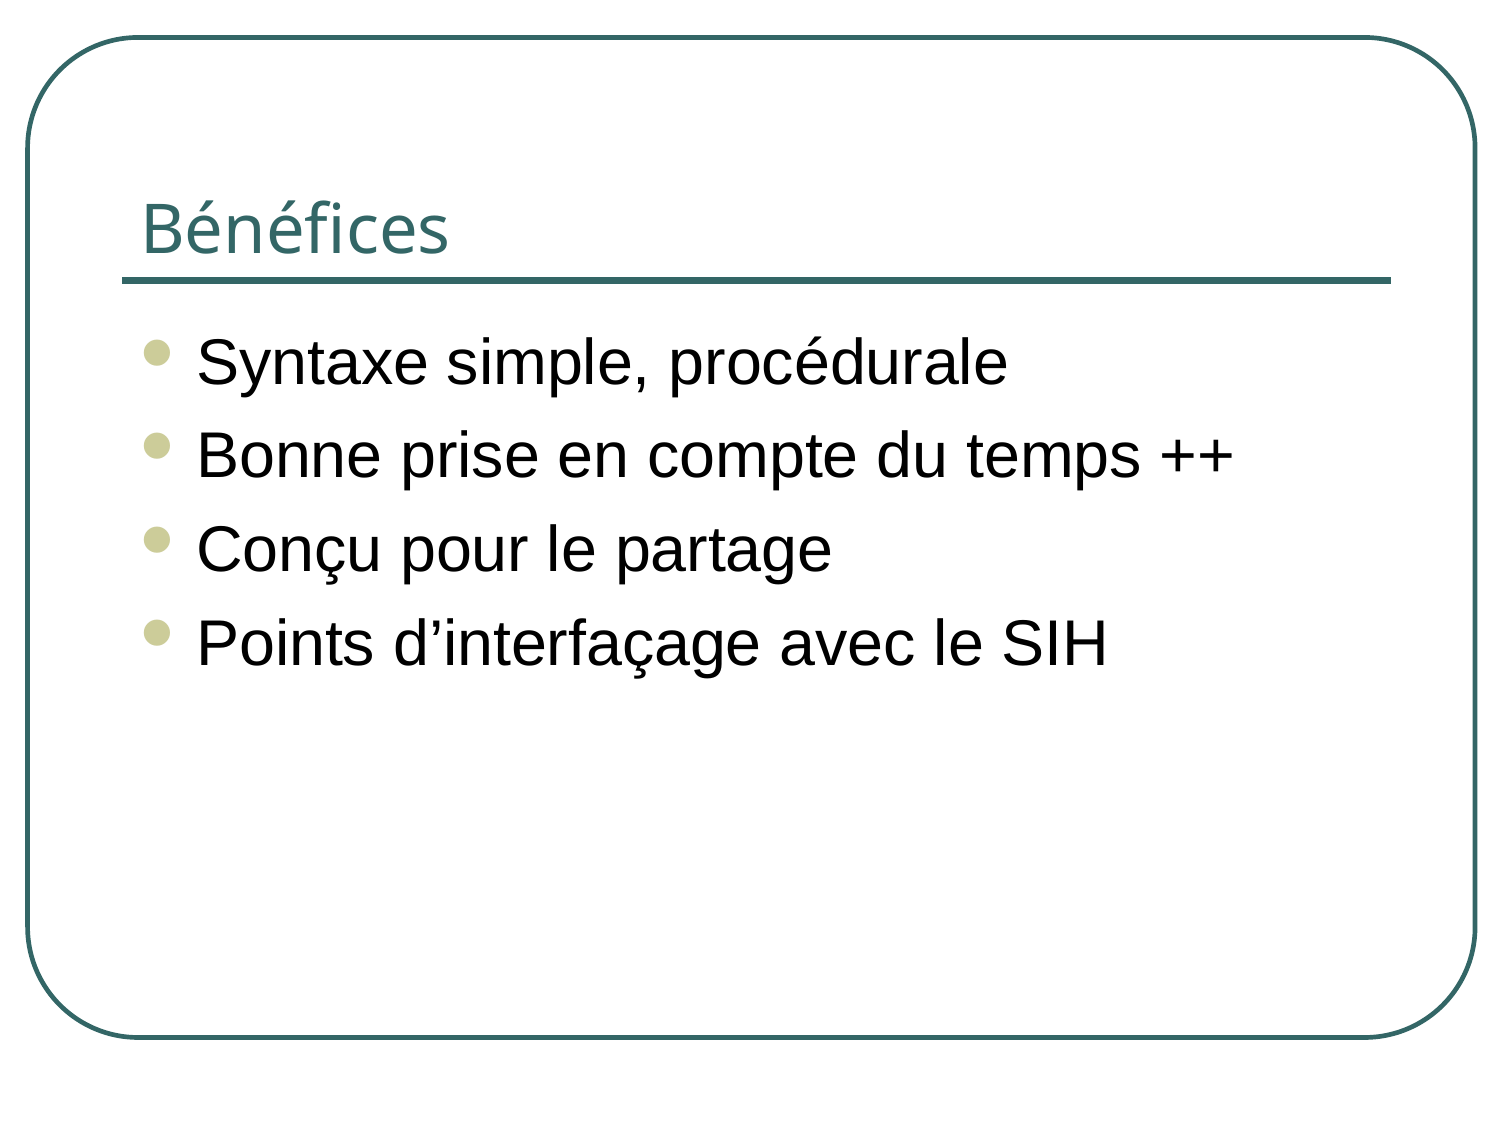

# Bénéfices
Syntaxe simple, procédurale
Bonne prise en compte du temps ++
Conçu pour le partage
Points d’interfaçage avec le SIH